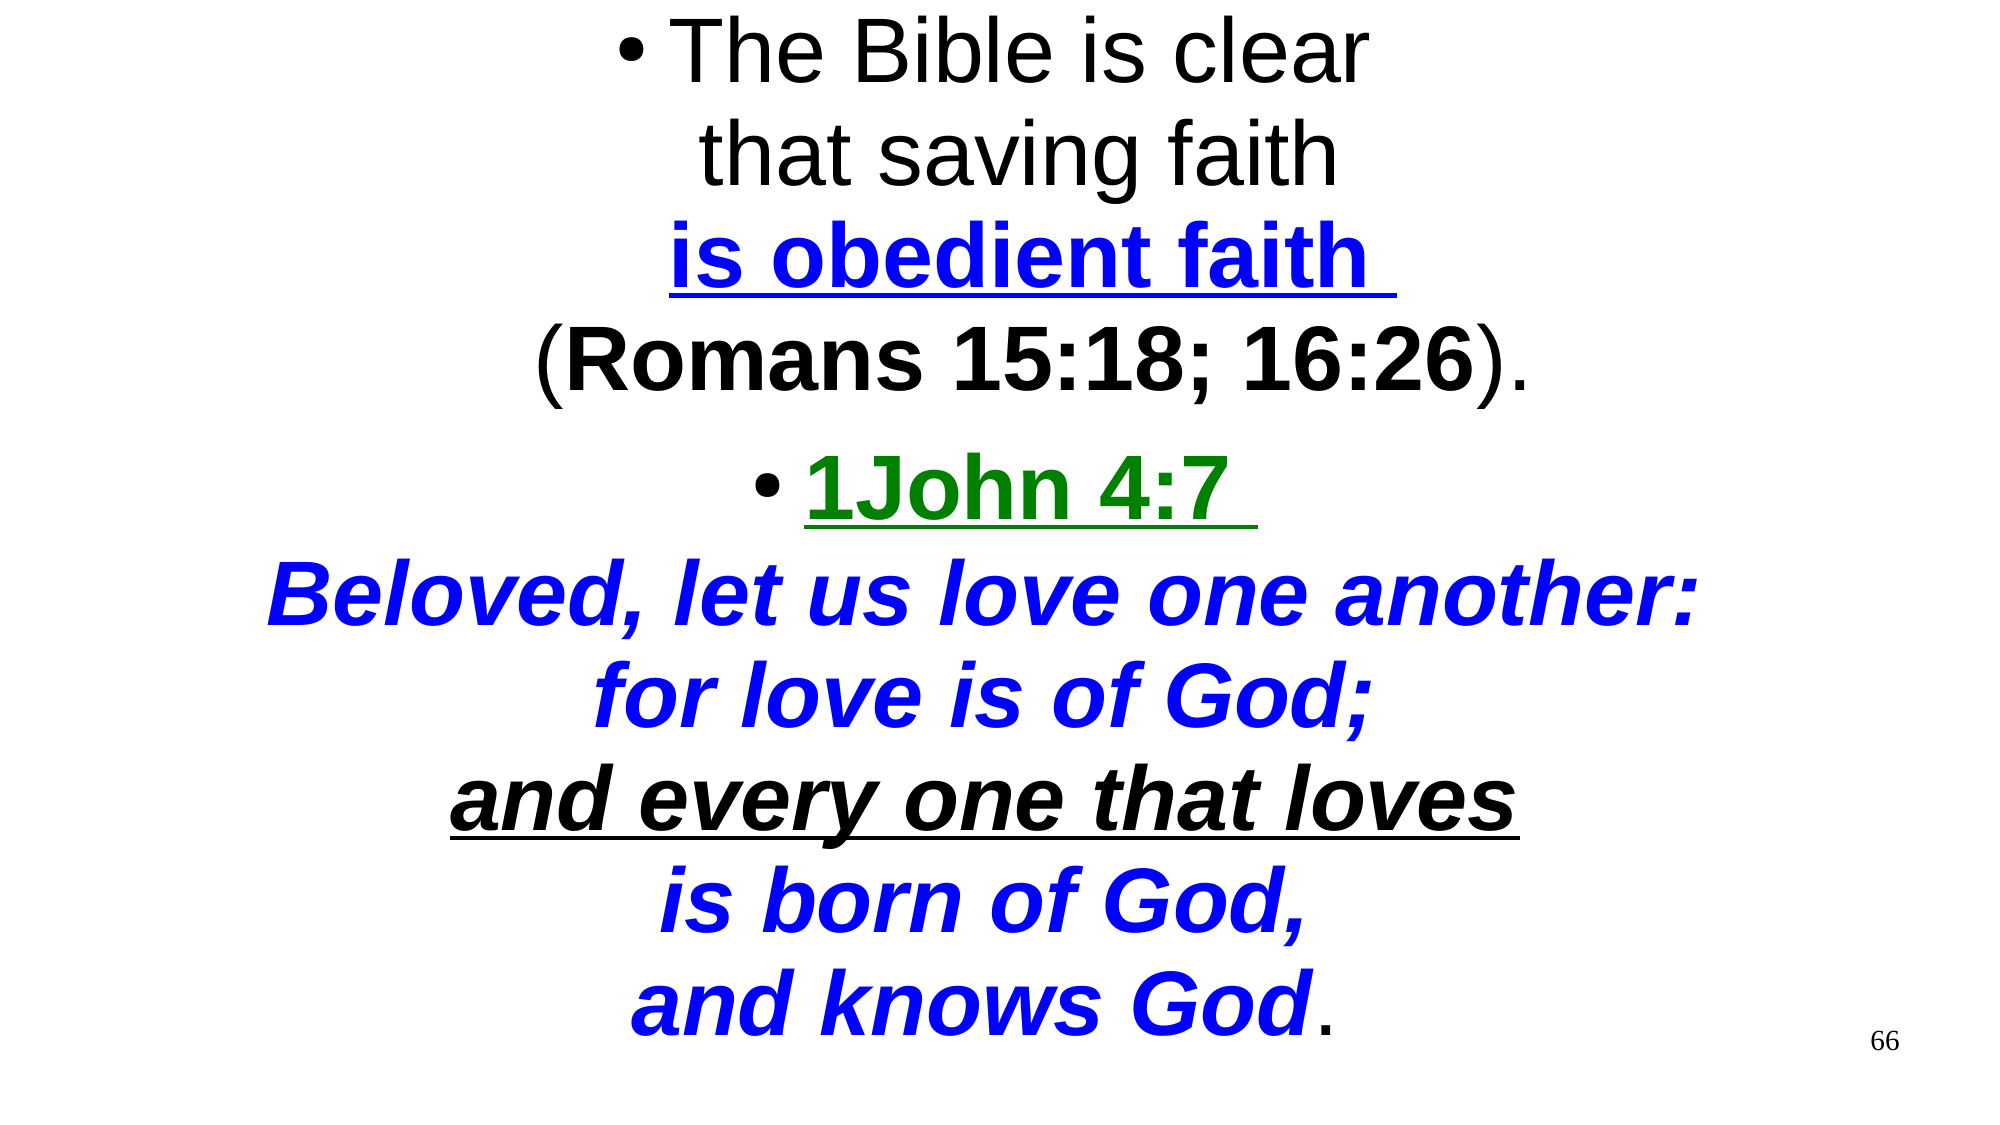

# The Bible is clear that saving faith is obedient faith (Romans 15:18; 16:26).
1John 4:7
Beloved, let us love one another:
for love is of God;
and every one that loves
is born of God,
and knows God.
66